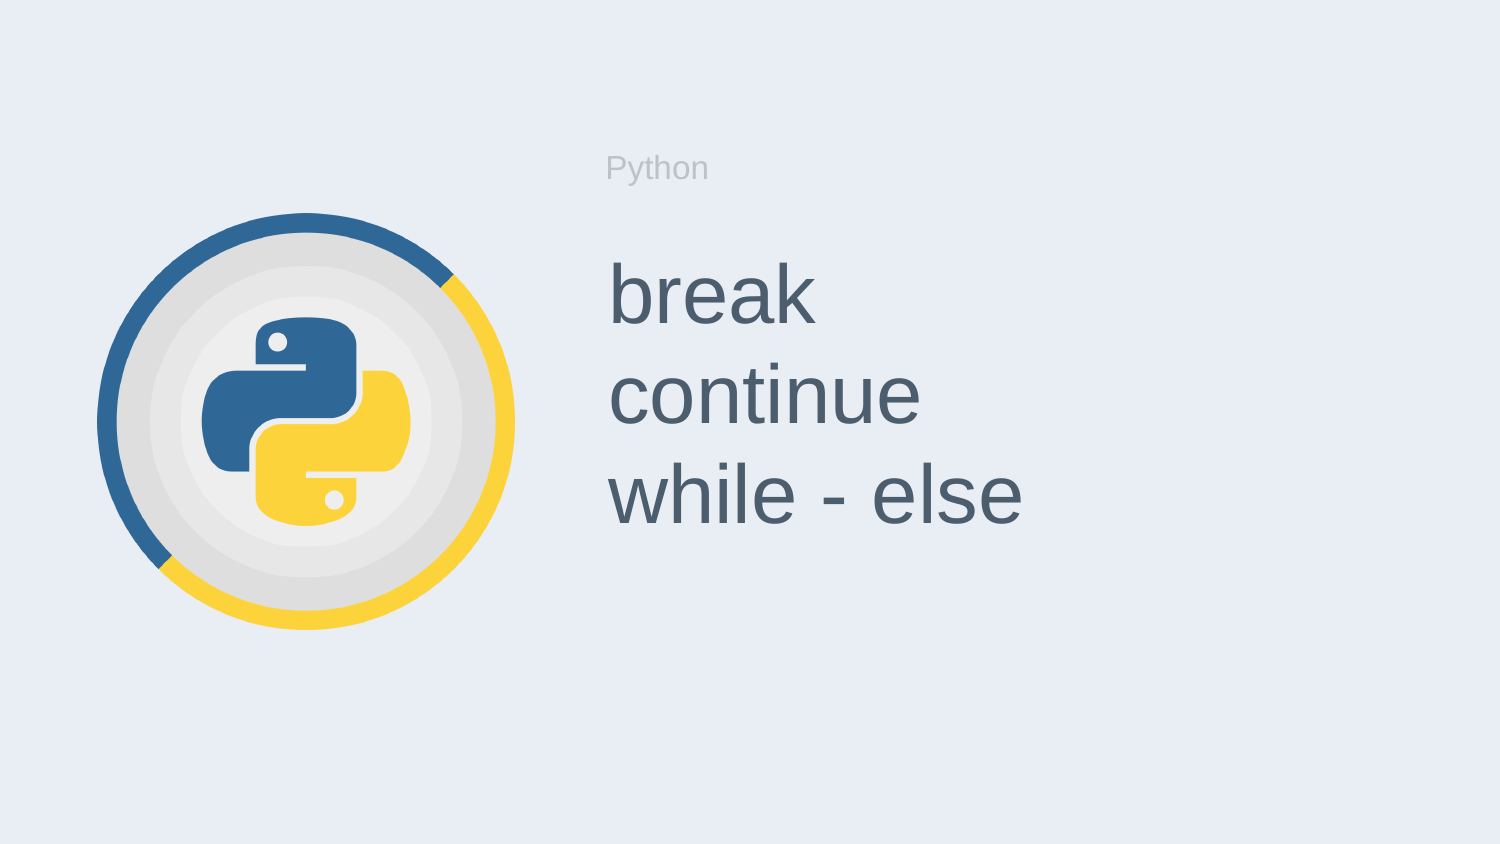

# Python
break
continue
while - else